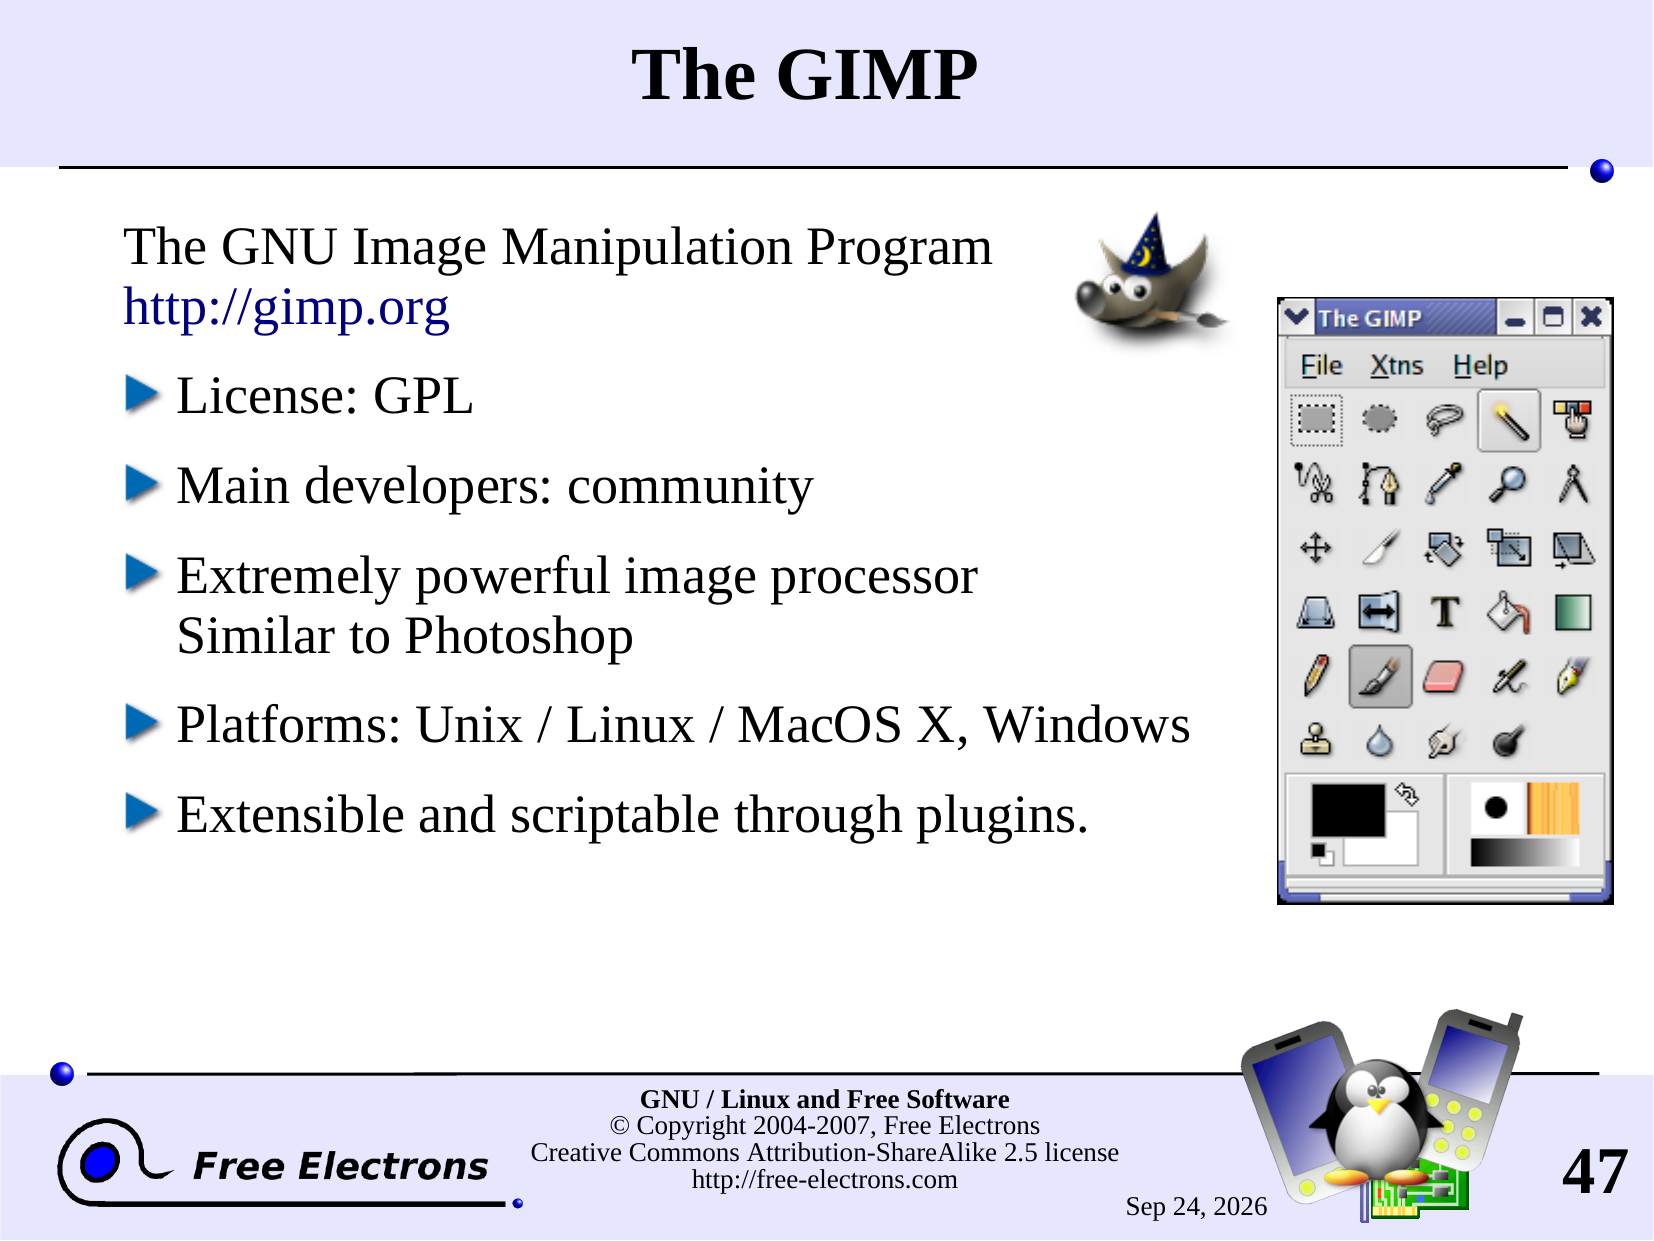

# The GIMP
The GNU Image Manipulation Program
http://gimp.org
License: GPL
Main developers: community
Extremely powerful image processor
Similar to Photoshop
Platforms: Unix / Linux / MacOS X, Windows
Extensible and scriptable through plugins.